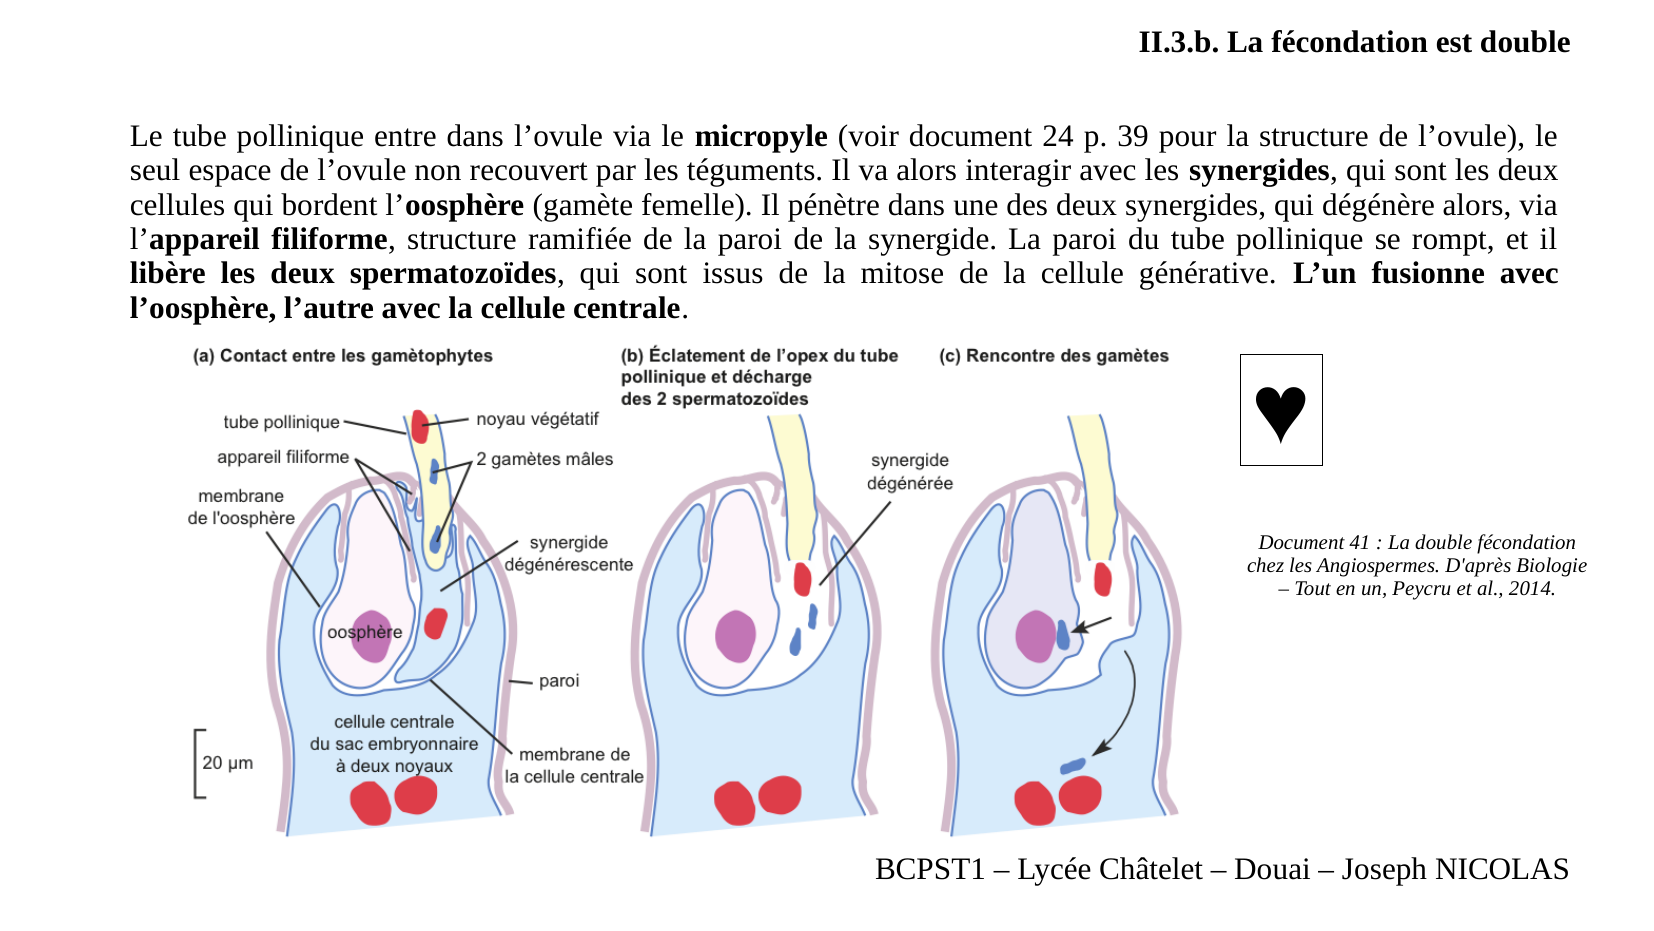

II.3.b. La fécondation est double
Le tube pollinique entre dans l’ovule via le micropyle (voir document 24 p. 39 pour la structure de l’ovule), le seul espace de l’ovule non recouvert par les téguments. Il va alors interagir avec les synergides, qui sont les deux cellules qui bordent l’oosphère (gamète femelle). Il pénètre dans une des deux synergides, qui dégénère alors, via l’appareil filiforme, structure ramifiée de la paroi de la synergide. La paroi du tube pollinique se rompt, et il libère les deux spermatozoïdes, qui sont issus de la mitose de la cellule générative. L’un fusionne avec l’oosphère, l’autre avec la cellule centrale.
♥
Document 41 : La double fécondation chez les Angiospermes. D'après Biologie – Tout en un, Peycru et al., 2014.
BCPST1 – Lycée Châtelet – Douai – Joseph NICOLAS